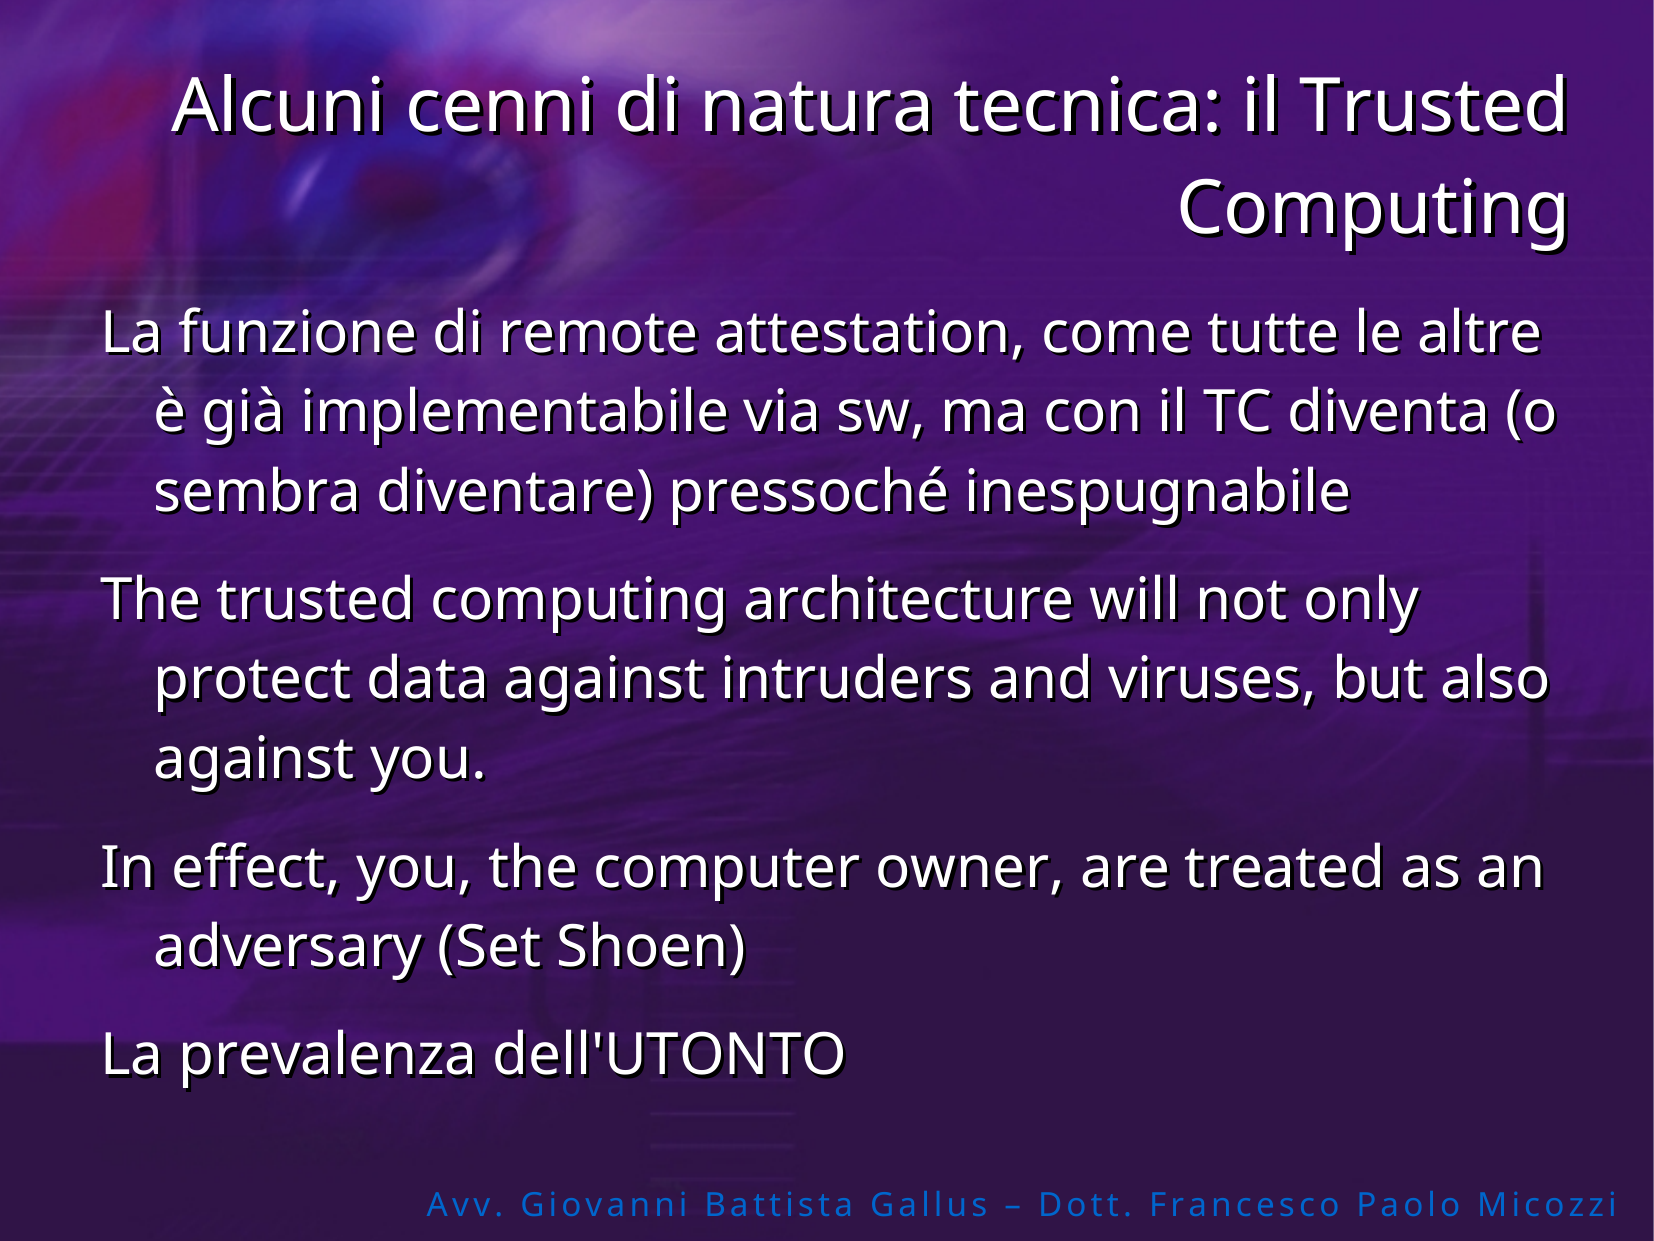

# Alcuni cenni di natura tecnica: il Trusted Computing
La funzione di remote attestation, come tutte le altre è già implementabile via sw, ma con il TC diventa (o sembra diventare) pressoché inespugnabile
The trusted computing architecture will not only protect data against intruders and viruses, but also against you.
In effect, you, the computer owner, are treated as an adversary (Set Shoen)
La prevalenza dell'UTONTO
dott. Francesco Paolo Micozzi - f.micozzi@studionati.it